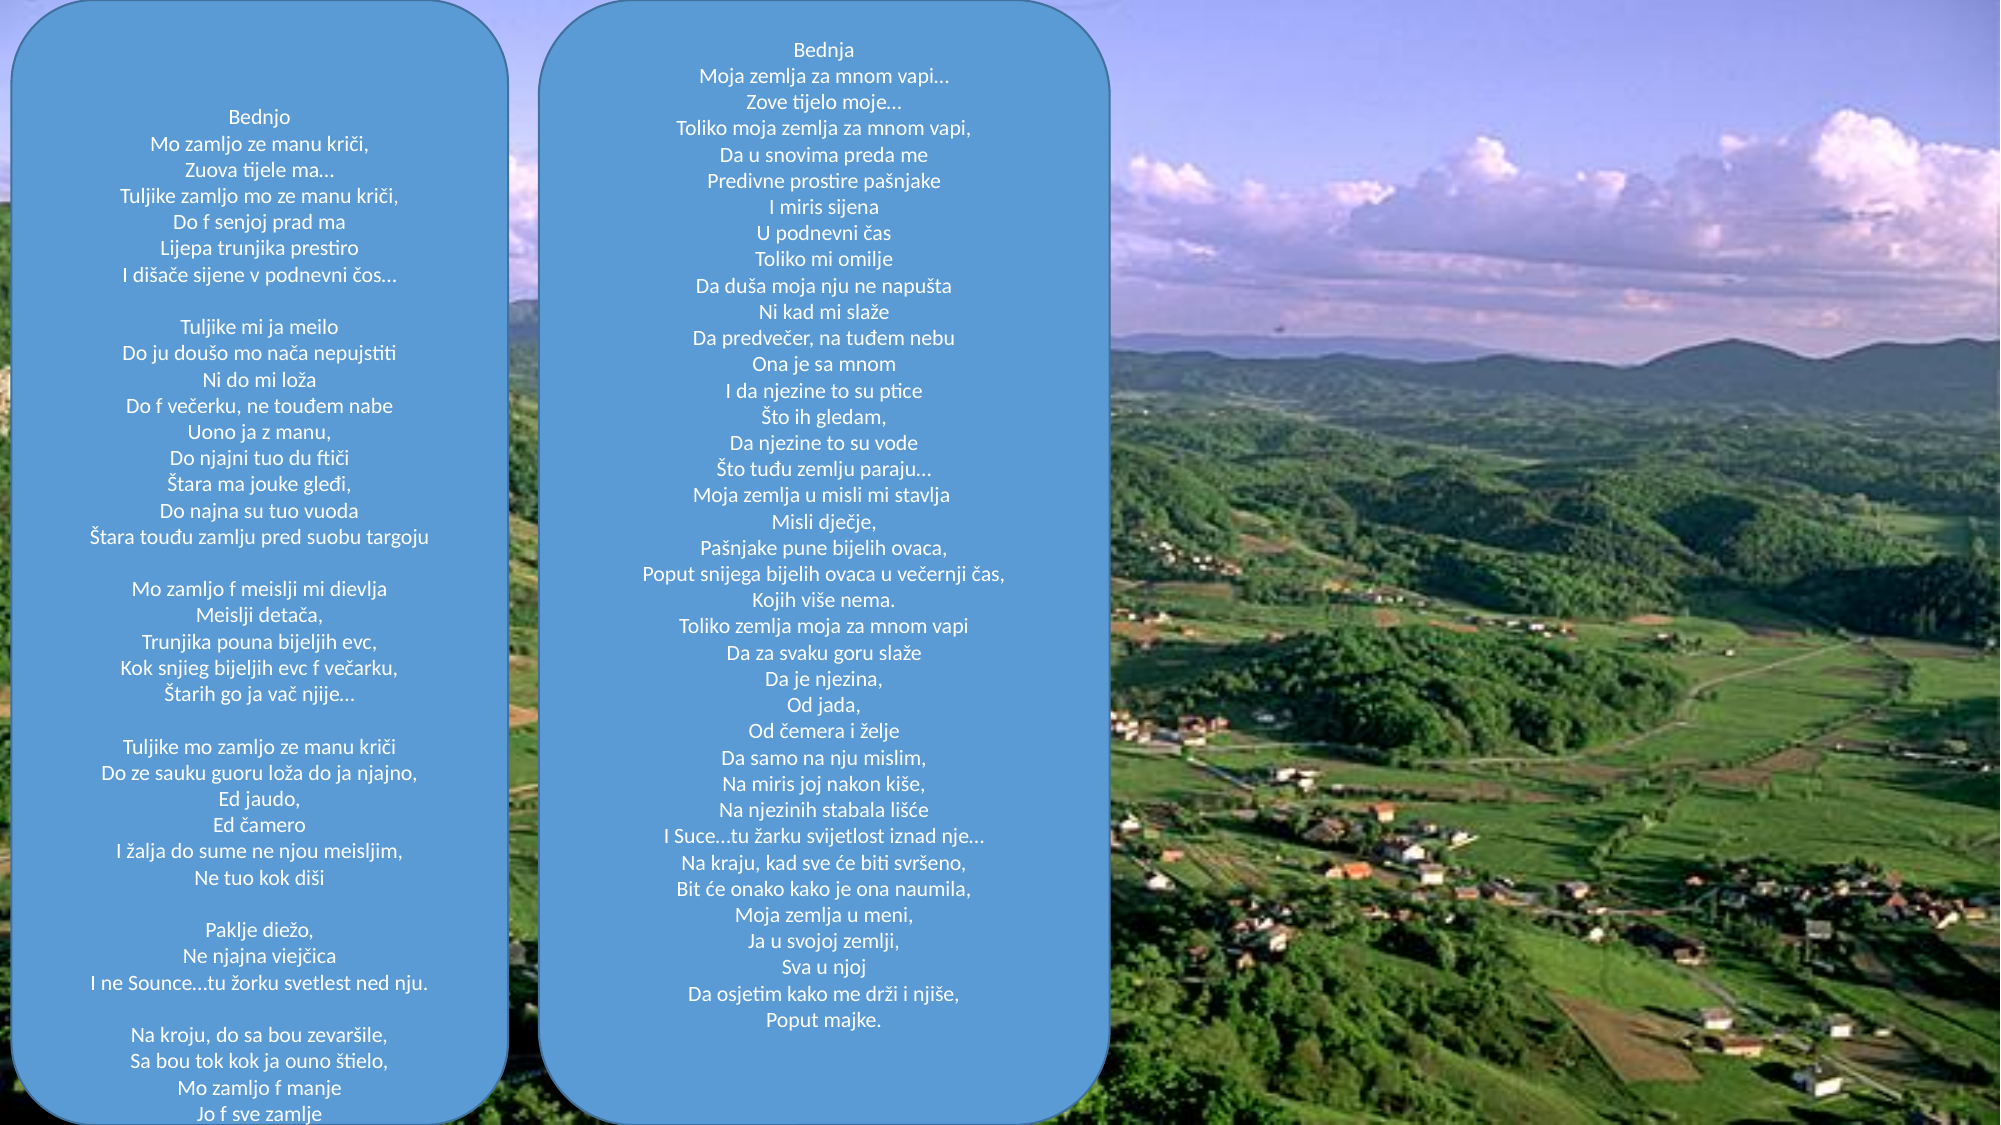

Bednjo
Mo zamljo ze manu kriči,
Zuova tijele ma…
Tuljike zamljo mo ze manu kriči,
Do f senjoj prad ma
Lijepa trunjika prestiro
I dišače sijene v podnevni čos…
Tuljike mi ja meilo
Do ju doušo mo nača nepujstiti
Ni do mi loža
Do f večerku, ne touđem nabe
Uono ja z manu,
Do njajni tuo du ftiči
Štara ma jouke gleđi,
Do najna su tuo vuoda
Štara touđu zamlju pred suobu targoju
Mo zamljo f meislji mi dievlja
Meislji detača,
Trunjika pouna bijeljih evc,
Kok snjieg bijeljih evc f večarku,
Štarih go ja vač njije…
Tuljike mo zamljo ze manu kriči
Do ze sauku guoru loža do ja njajno,
Ed jaudo,
Ed čamero
I žalja do sume ne njou meisljim,
Ne tuo kok diši
Paklje diežo,
Ne njajna viejčica
I ne Sounce…tu žorku svetlest ned nju.
Na kroju, do sa bou zevaršile,
Sa bou tok kok ja ouno štielo,
Mo zamljo f manje
Jo f sve zamlje
So f nje
Do čujtim kok ma derži i zbilja
Kok mati.
Bednja
Moja zemlja za mnom vapi…
Zove tijelo moje…
Toliko moja zemlja za mnom vapi,
Da u snovima preda me
Predivne prostire pašnjake
I miris sijena
U podnevni čas
Toliko mi omilje
Da duša moja nju ne napušta
Ni kad mi slaže
Da predvečer, na tuđem nebu
Ona je sa mnom
I da njezine to su ptice
Što ih gledam,
Da njezine to su vode
Što tuđu zemlju paraju…
Moja zemlja u misli mi stavlja
Misli dječje,
Pašnjake pune bijelih ovaca,
Poput snijega bijelih ovaca u večernji čas,
Kojih više nema.
Toliko zemlja moja za mnom vapi
Da za svaku goru slaže
Da je njezina,
Od jada,
Od čemera i želje
Da samo na nju mislim,
Na miris joj nakon kiše,
Na njezinih stabala lišće
I Suce…tu žarku svijetlost iznad nje…
Na kraju, kad sve će biti svršeno,
Bit će onako kako je ona naumila,
Moja zemlja u meni,
Ja u svojoj zemlji,
Sva u njoj
Da osjetim kako me drži i njiše,
Poput majke.